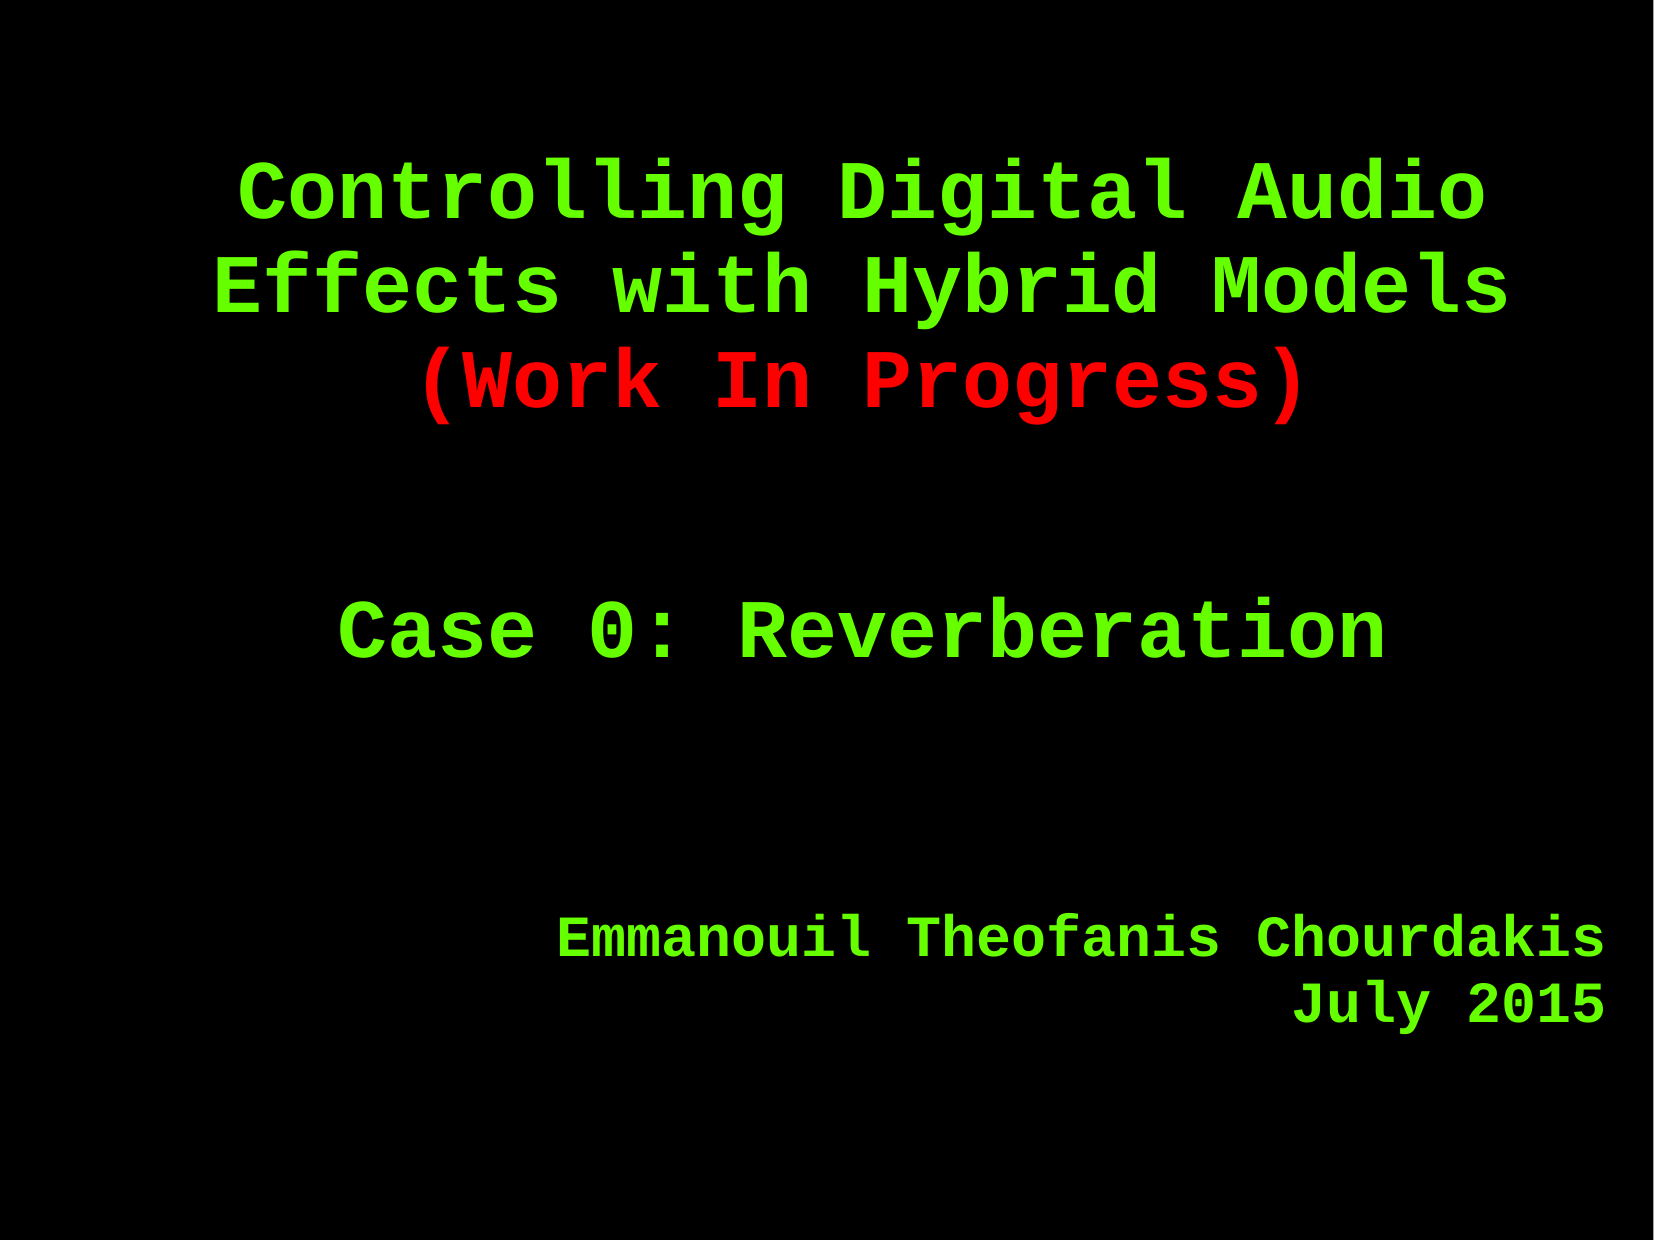

# Controlling Digital Audio Effects with Hybrid Models
(Work In Progress)
Case 0: Reverberation
Emmanouil Theofanis Chourdakis
July 2015